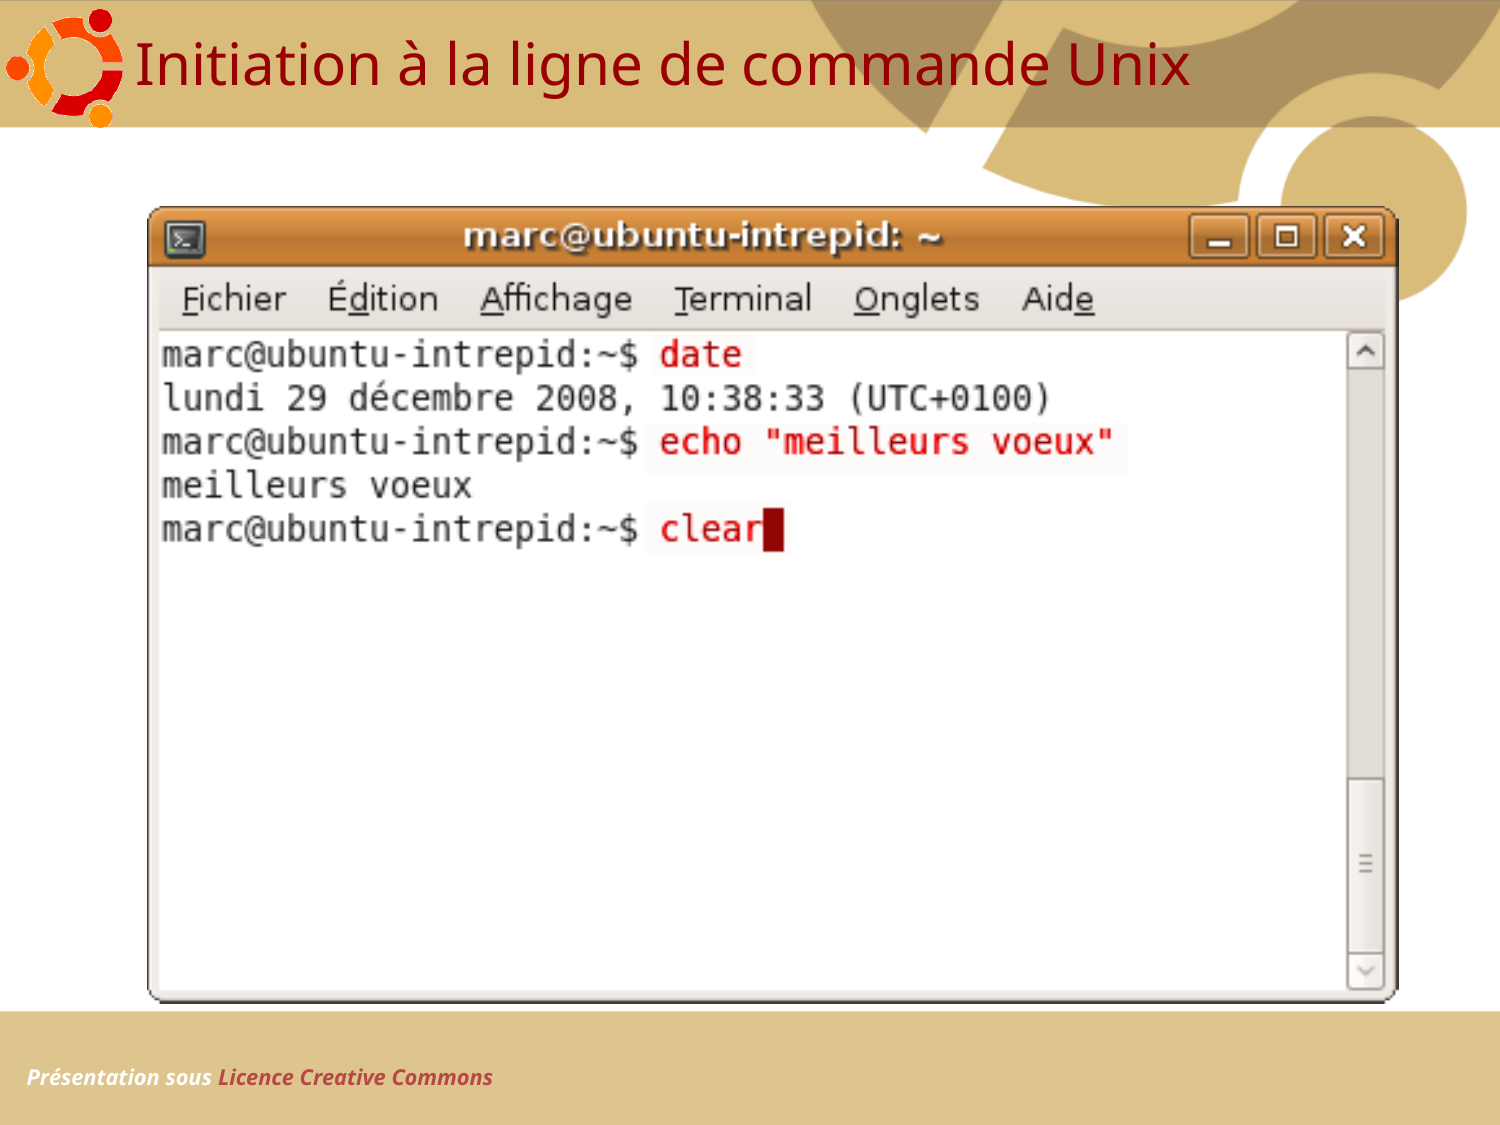

# Initiation à la ligne de commande Unix